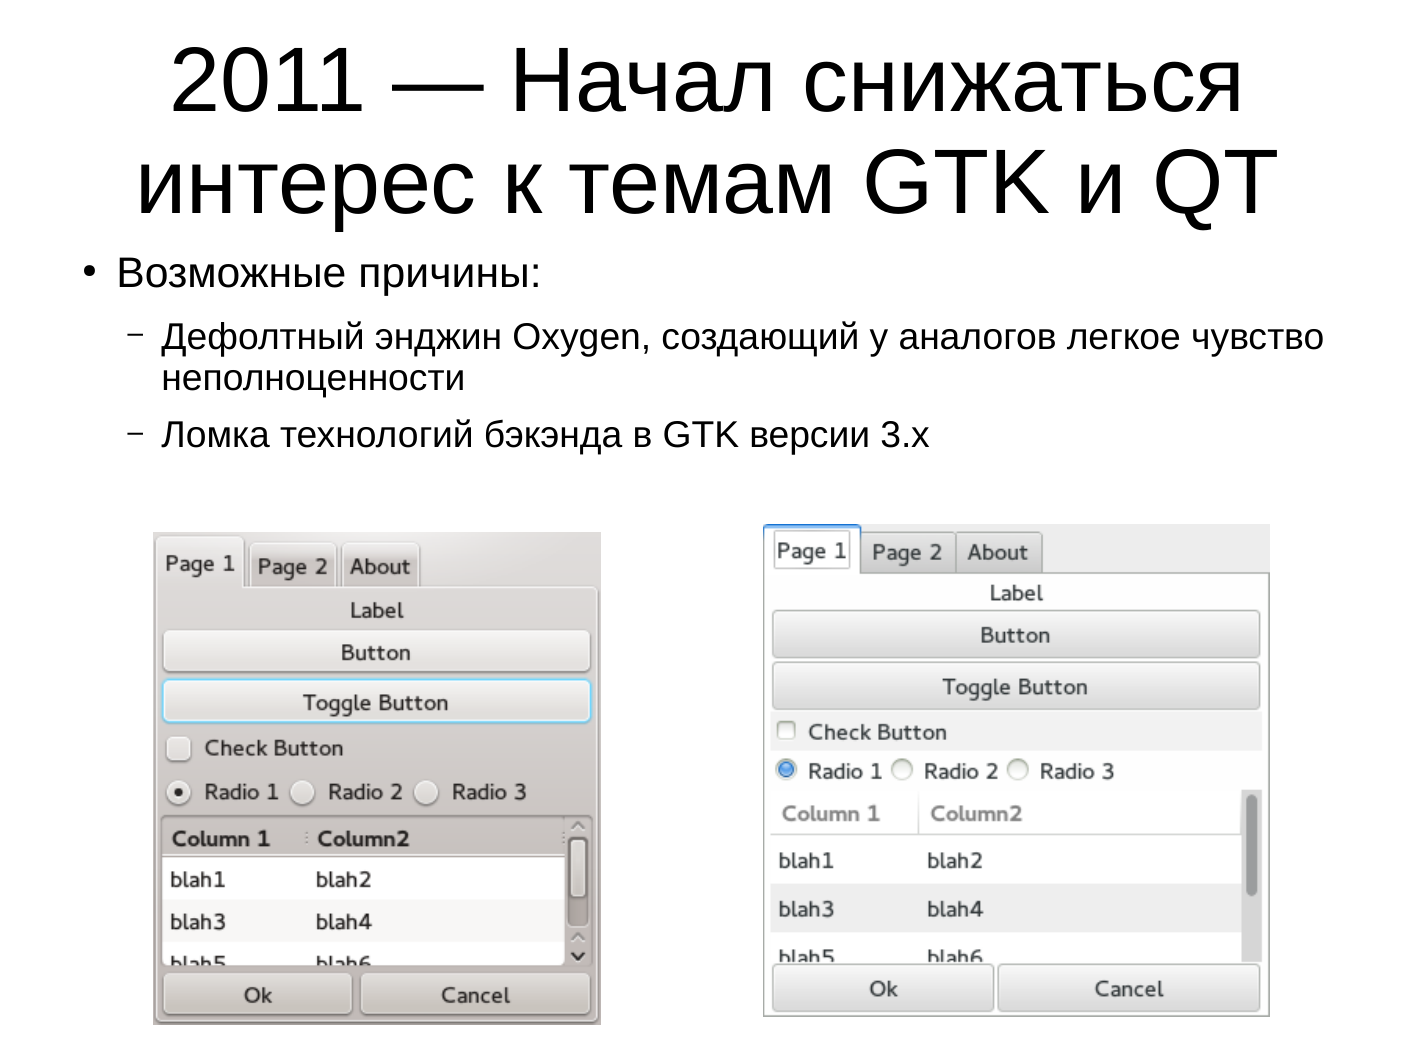

# 2011 — Начал снижаться интерес к темам GTK и QT
Возможные причины:
Дефолтный энджин Oxygen, создающий у аналогов легкое чувство неполноценности
Ломка технологий бэкэнда в GTK версии 3.x